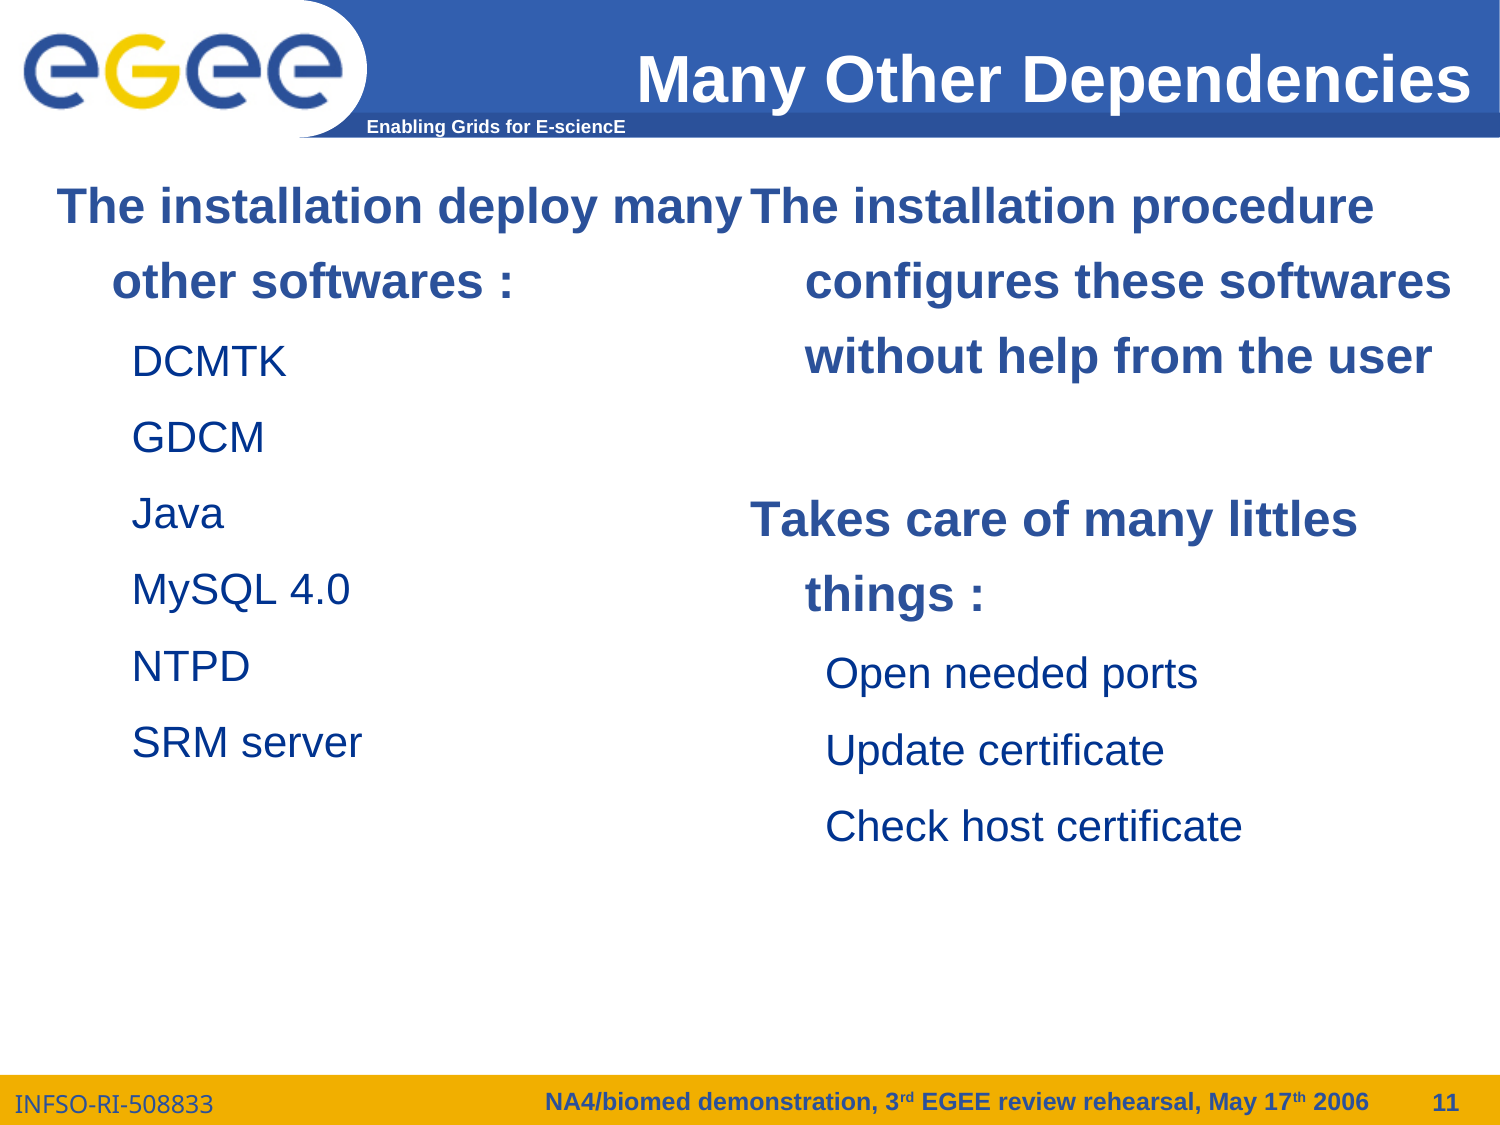

# Many Other Dependencies
The installation deploy many other softwares :
DCMTK
GDCM
Java
MySQL 4.0
NTPD
SRM server
The installation procedure configures these softwares without help from the user
Takes care of many littles things :
Open needed ports
Update certificate
Check host certificate